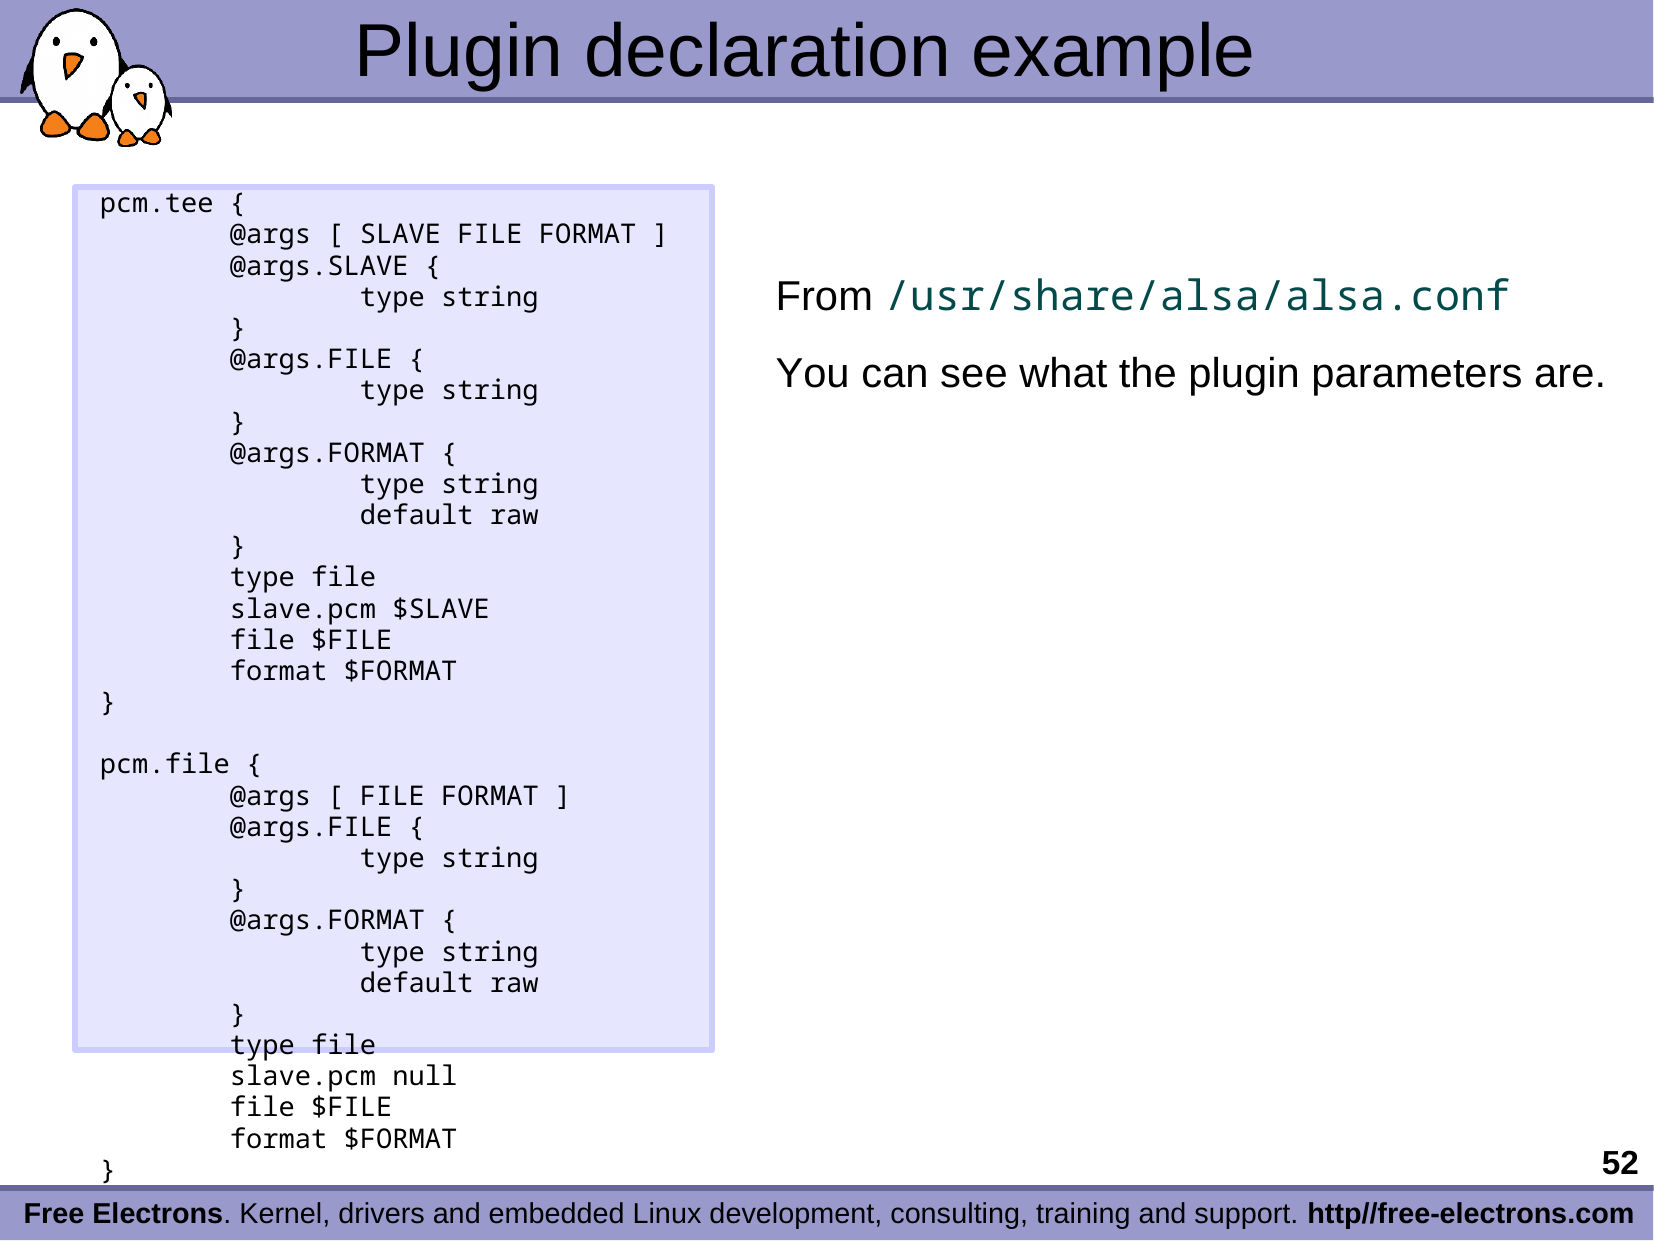

# Plugin declaration example
pcm.tee {
 @args [ SLAVE FILE FORMAT ]
 @args.SLAVE {
 type string
 }
 @args.FILE {
 type string
 }
 @args.FORMAT {
 type string
 default raw
 }
 type file
 slave.pcm $SLAVE
 file $FILE
 format $FORMAT
}
pcm.file {
 @args [ FILE FORMAT ]
 @args.FILE {
 type string
 }
 @args.FORMAT {
 type string
 default raw
 }
 type file
 slave.pcm null
 file $FILE
 format $FORMAT
}
From /usr/share/alsa/alsa.conf
You can see what the plugin parameters are.